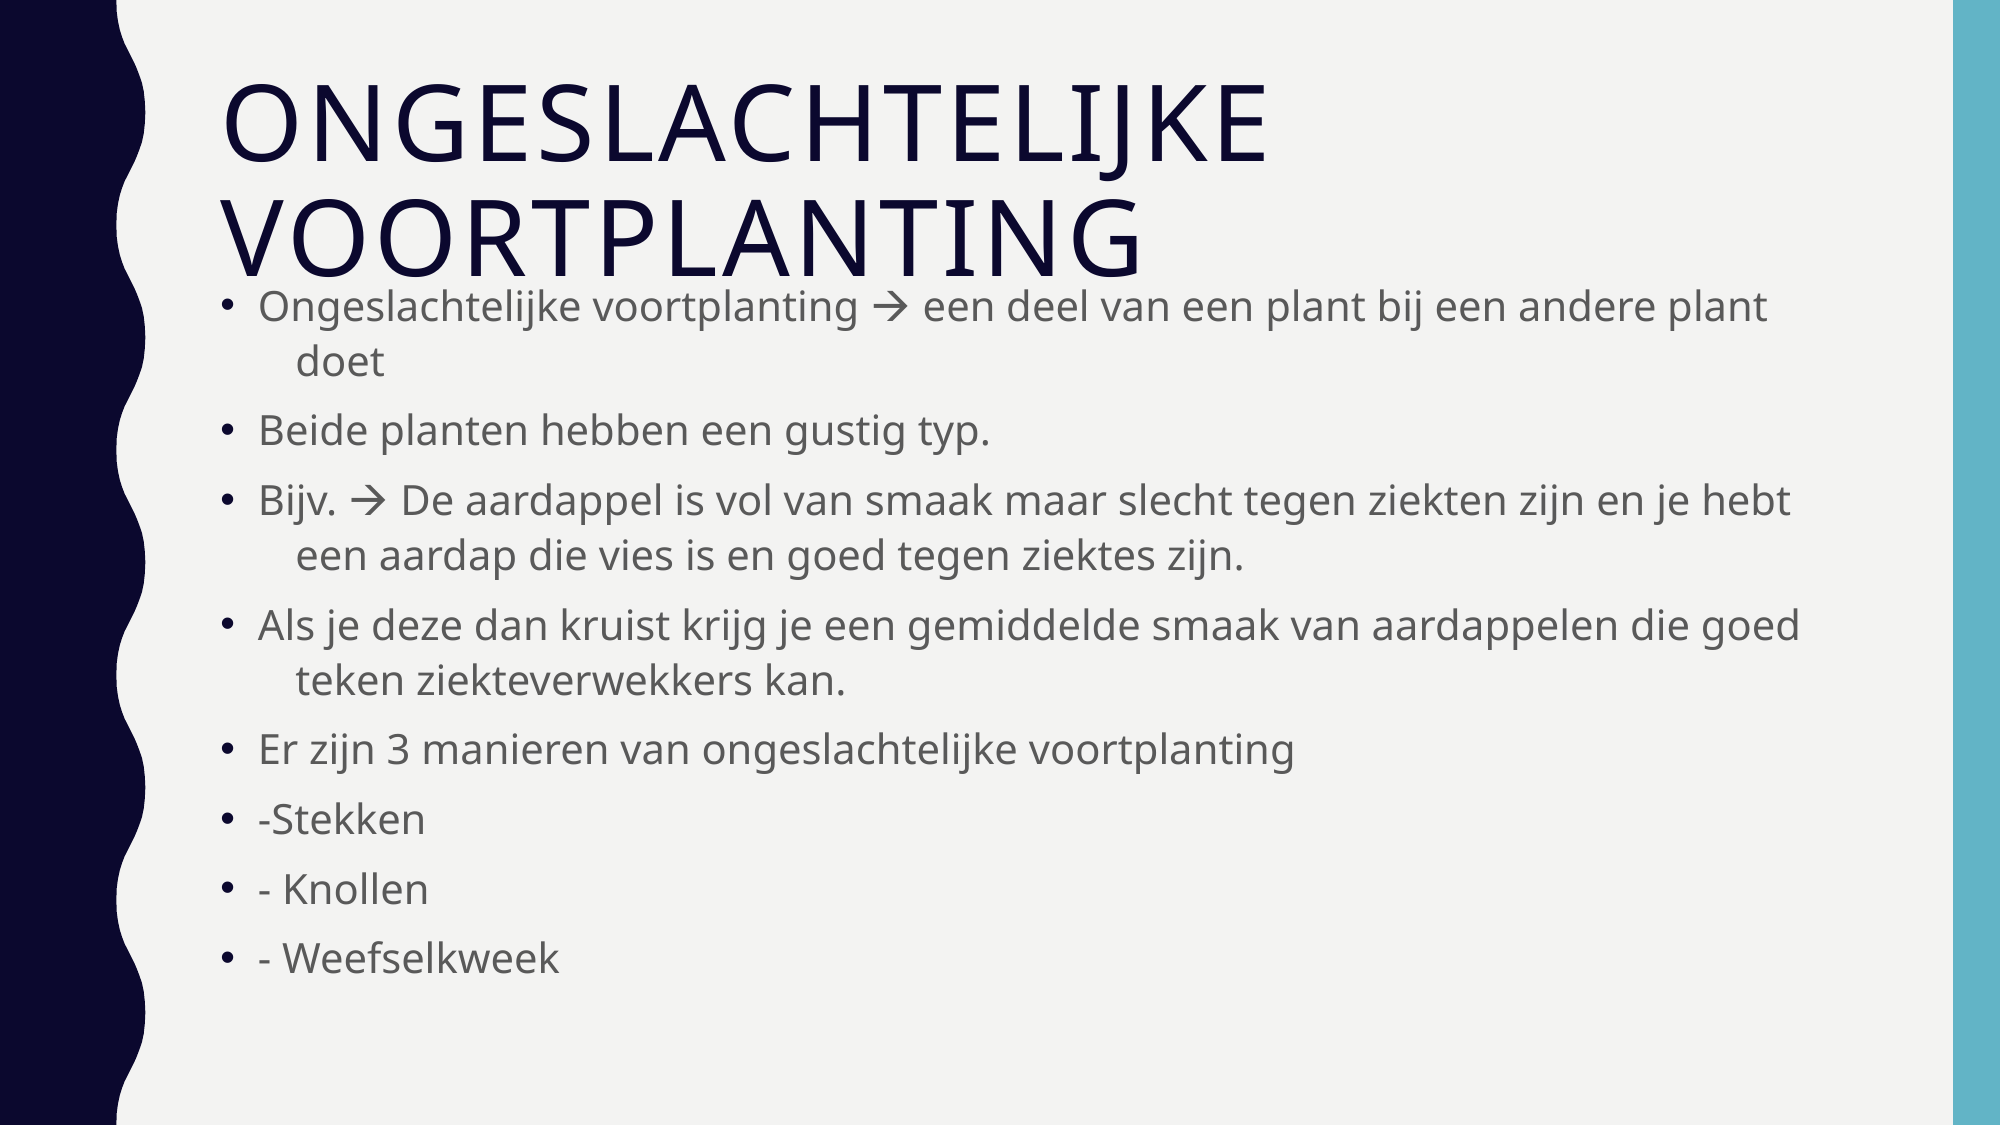

# Ongeslachtelijke voortplanting
Ongeslachtelijke voortplanting  een deel van een plant bij een andere plant doet
Beide planten hebben een gustig typ.
Bijv.  De aardappel is vol van smaak maar slecht tegen ziekten zijn en je hebt een aardap die vies is en goed tegen ziektes zijn.
Als je deze dan kruist krijg je een gemiddelde smaak van aardappelen die goed teken ziekteverwekkers kan.
Er zijn 3 manieren van ongeslachtelijke voortplanting
-Stekken
- Knollen
- Weefselkweek